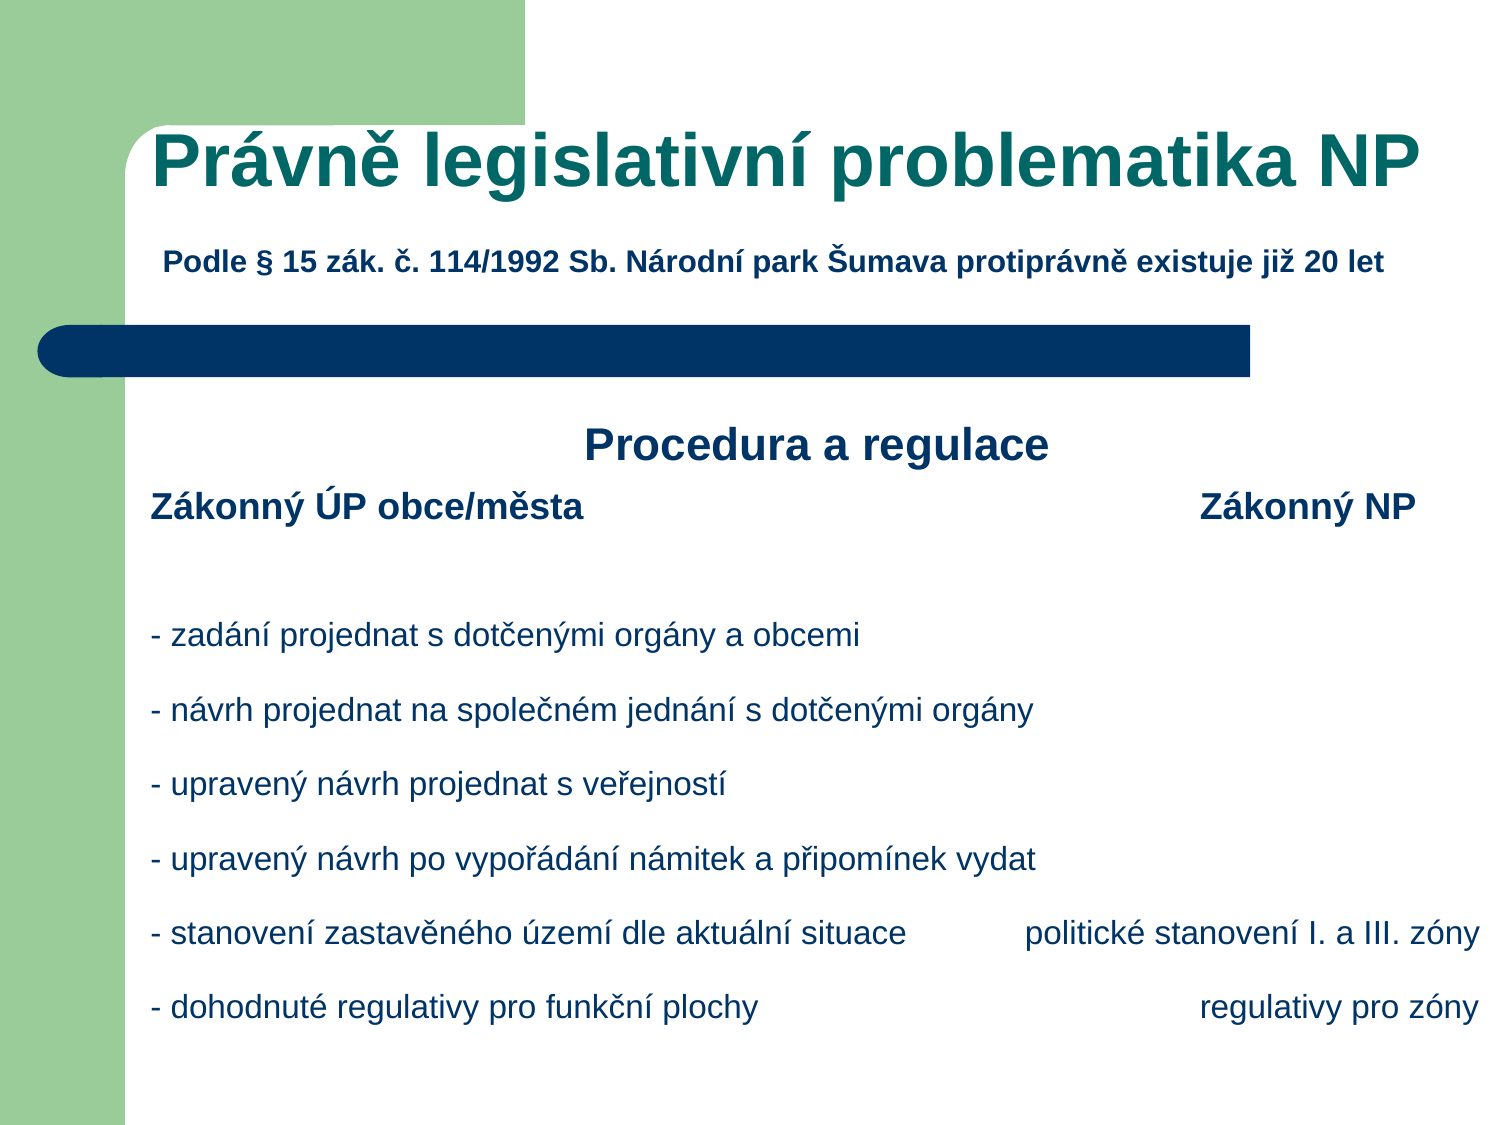

# Právně legislativní problematika NP
Podle § 15 zák. č. 114/1992 Sb. Národní park Šumava protiprávně existuje již 20 let
Procedura a regulace
Zákonný ÚP obce/města 	 	Zákonný NP
- zadání projednat s dotčenými orgány a obcemi
- návrh projednat na společném jednání s dotčenými orgány
- upravený návrh projednat s veřejností
- upravený návrh po vypořádání námitek a připomínek vydat
- stanovení zastavěného území dle aktuální situace	 politické stanovení I. a III. zóny
- dohodnuté regulativy pro funkční plochy				 	regulativy pro zóny